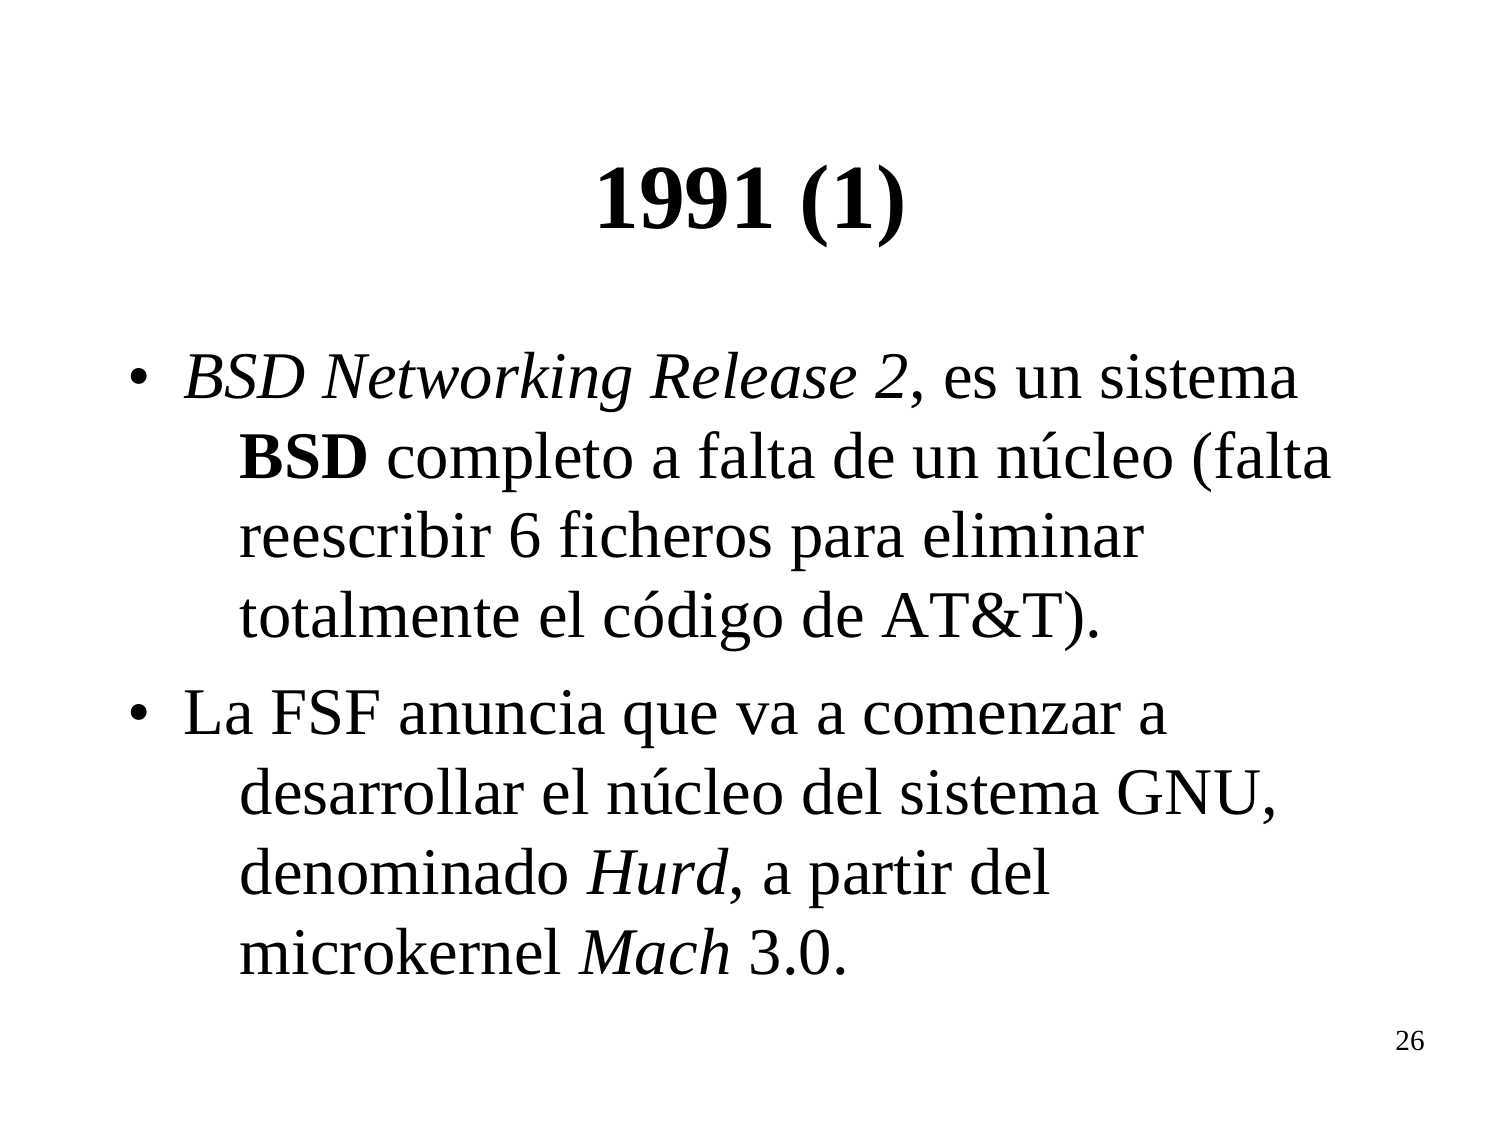

# 1991 (1)
BSD Networking Release 2, es un sistema BSD completo a falta de un núcleo (falta reescribir 6 ficheros para eliminar totalmente el código de AT&T).
La FSF anuncia que va a comenzar a desarrollar el núcleo del sistema GNU, denominado Hurd, a partir del microkernel Mach 3.0.
26